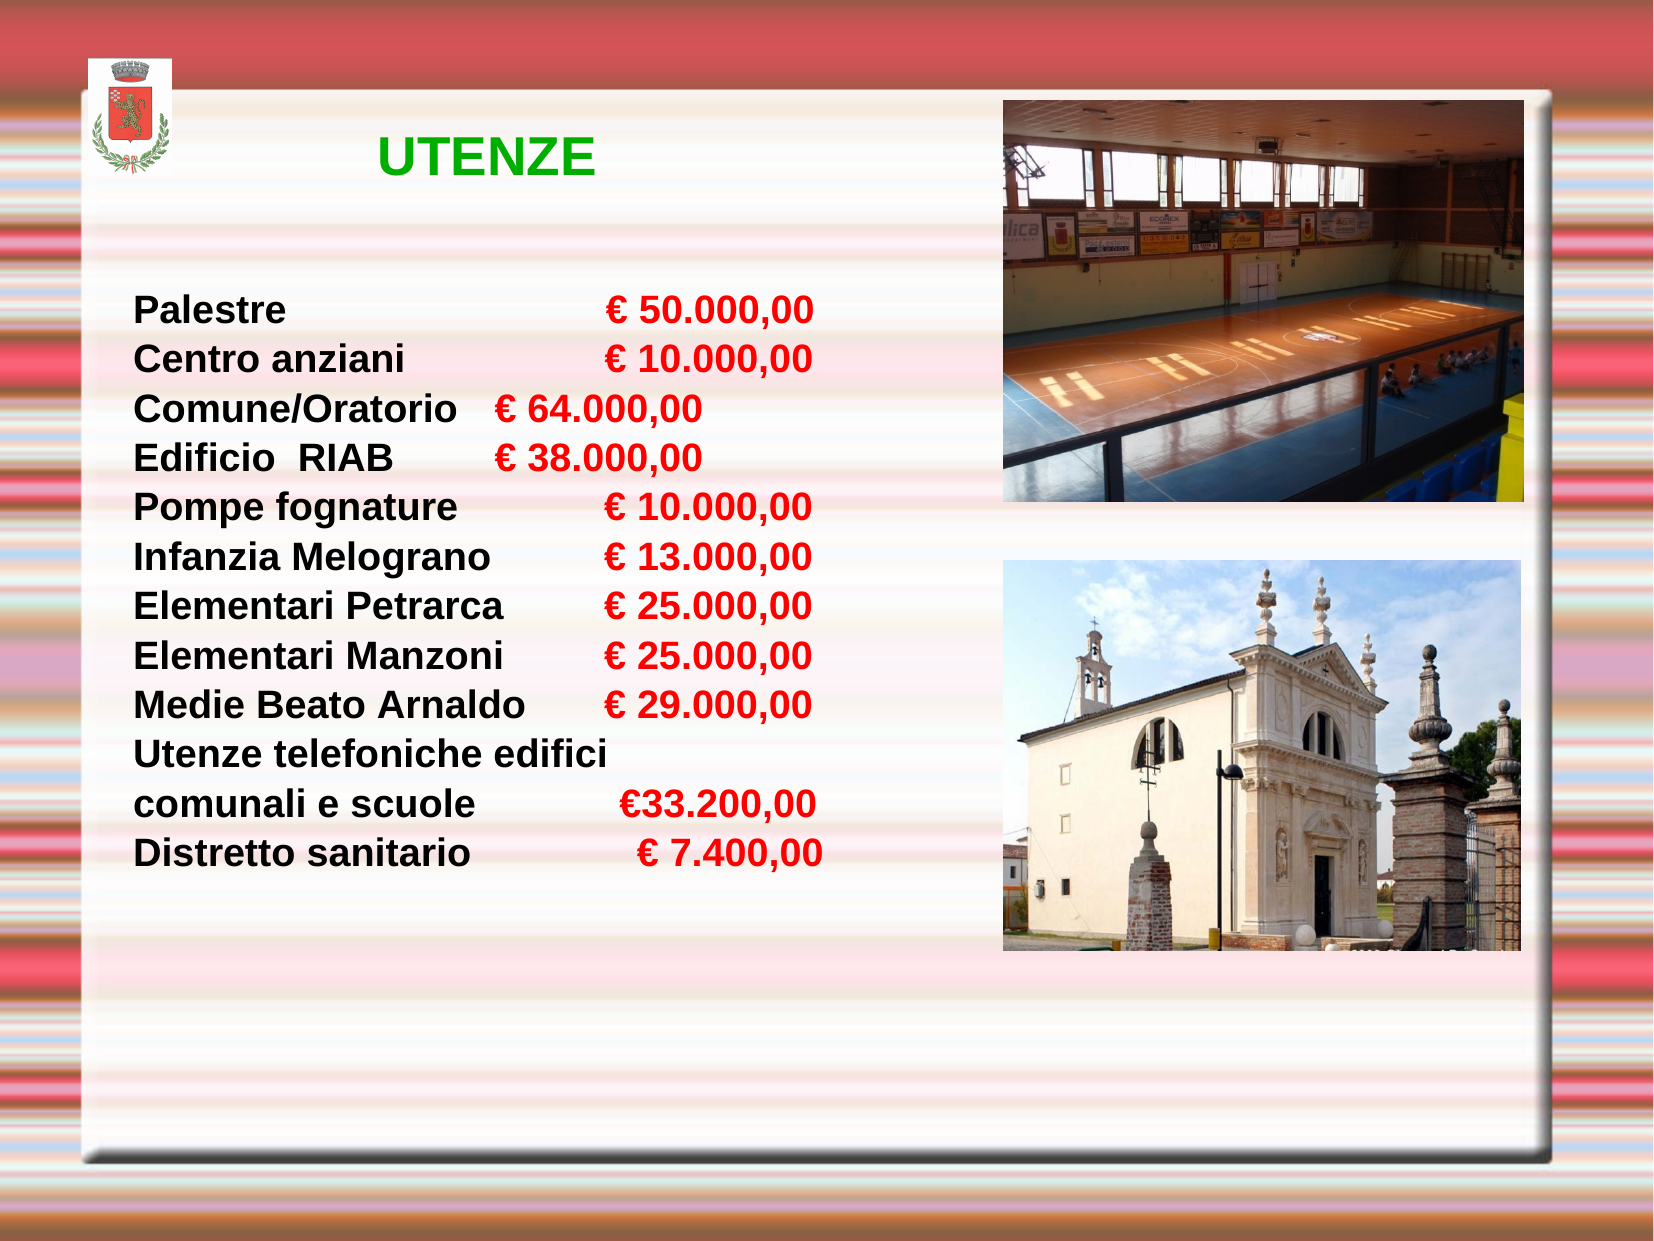

# UTENZE
Palestre € 50.000,00
Centro anziani	 € 10.000,00
Comune/Oratorio		 € 64.000,00
Edificio RIAB		 € 38.000,00
Pompe fognature	 	 € 10.000,00
Infanzia Melograno	 € 13.000,00
Elementari Petrarca	 € 25.000,00
Elementari Manzoni	 € 25.000,00
Medie Beato Arnaldo	 € 29.000,00
Utenze telefoniche edifici
comunali e scuole €33.200,00
Distretto sanitario € 7.400,00